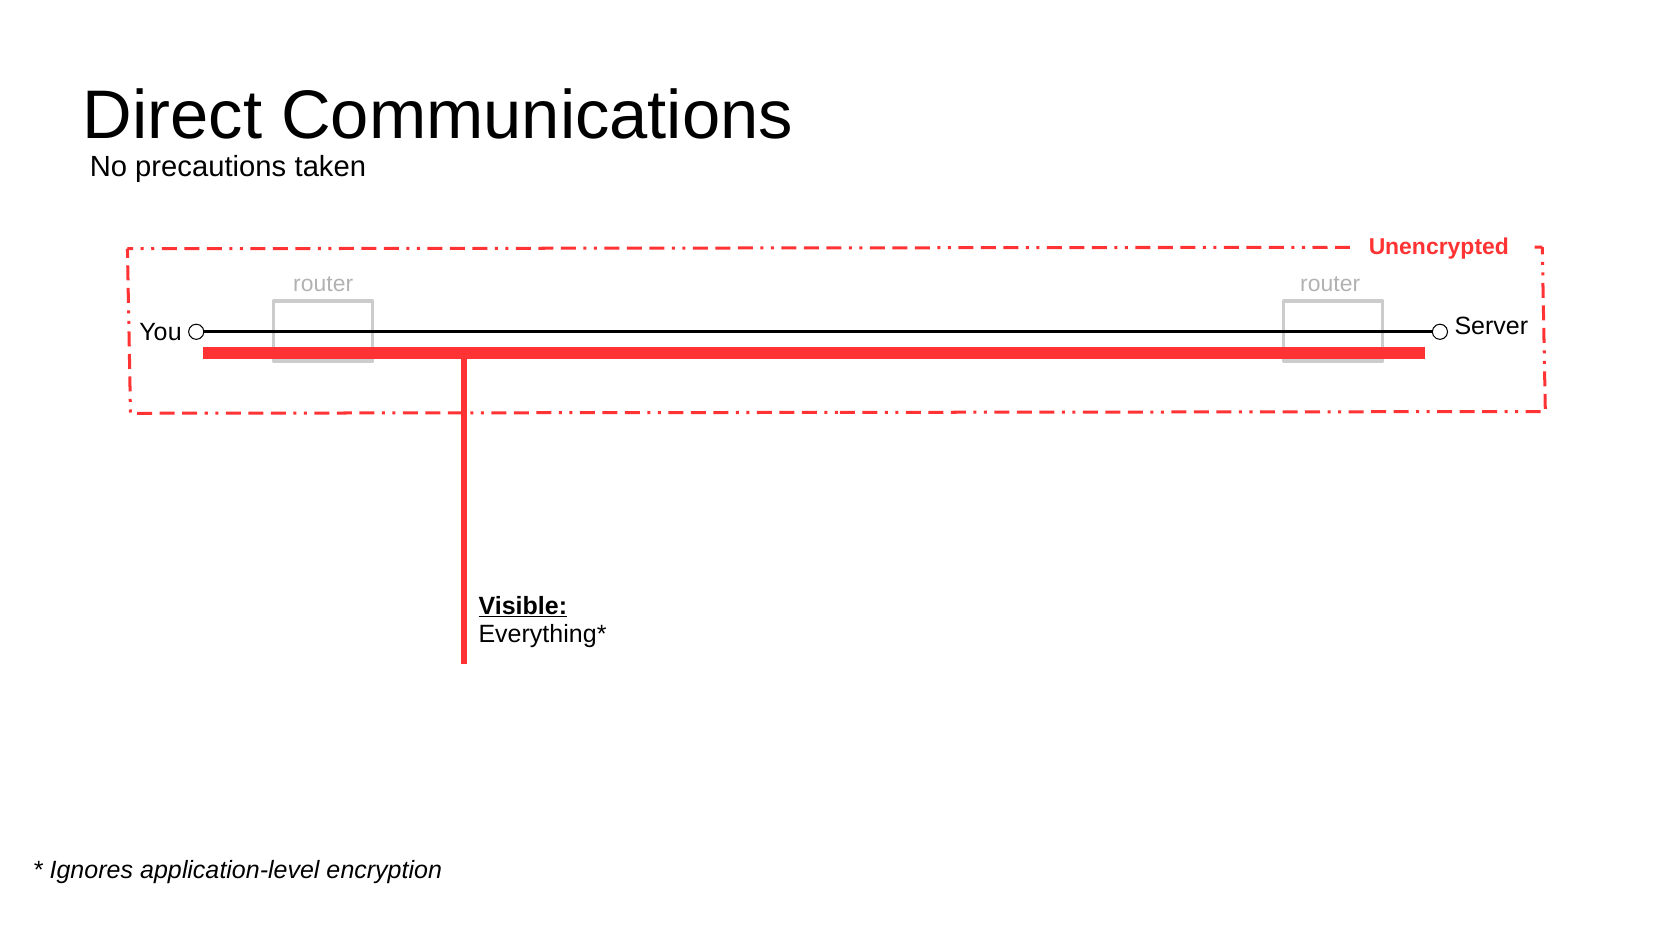

# Direct Communications
No precautions taken
Unencrypted
router
router
Server
You
Visible:
Everything*
* Ignores application-level encryption